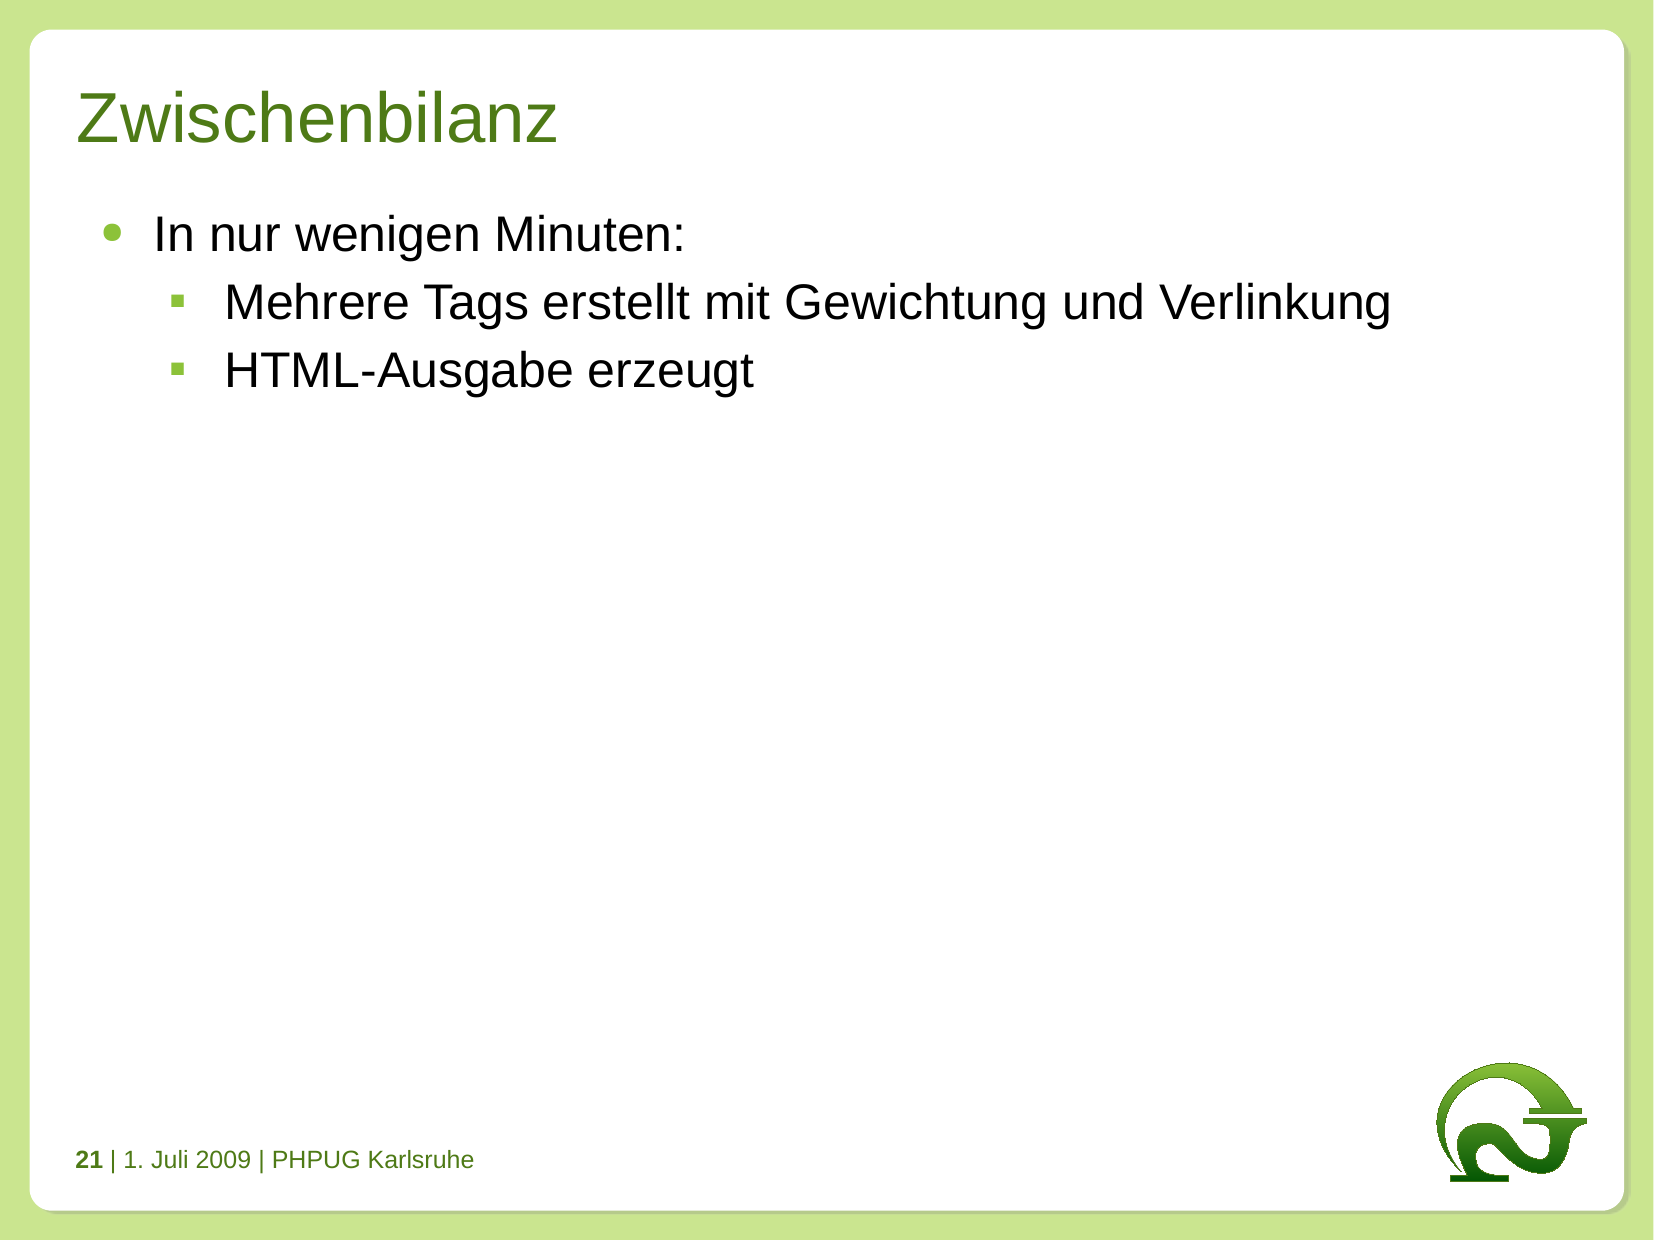

# Zwischenbilanz
In nur wenigen Minuten:
Mehrere Tags erstellt mit Gewichtung und Verlinkung
HTML-Ausgabe erzeugt